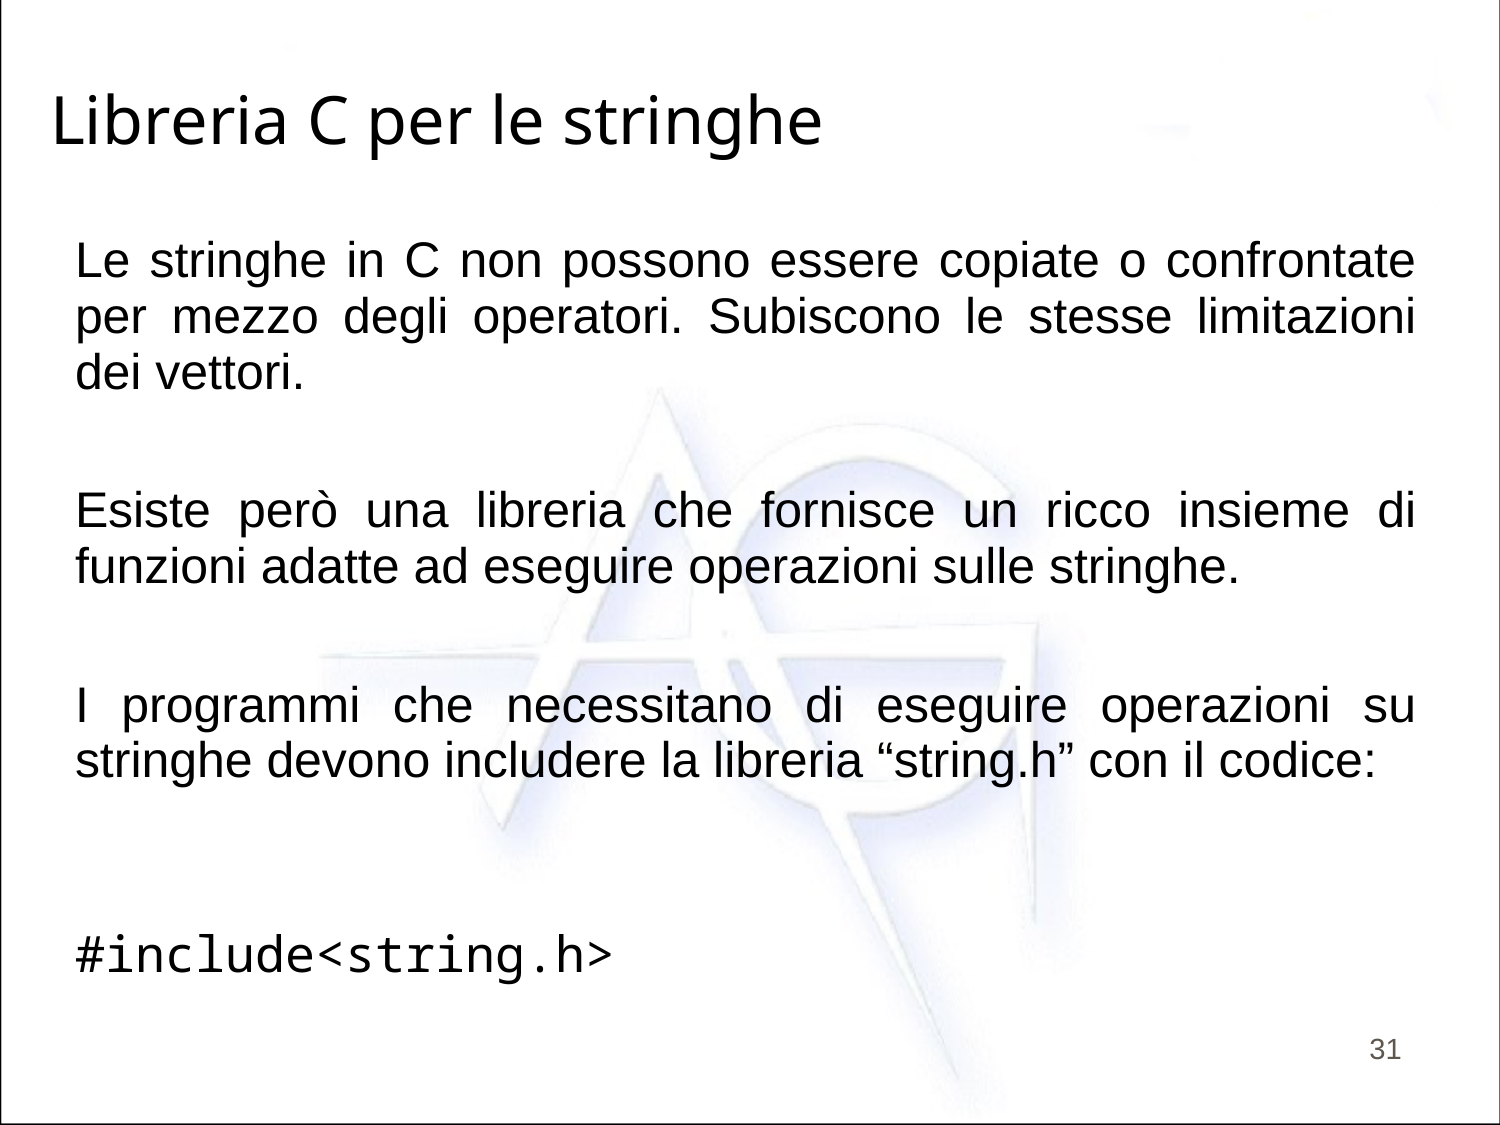

# Libreria C per le stringhe
Le stringhe in C non possono essere copiate o confrontate per mezzo degli operatori. Subiscono le stesse limitazioni dei vettori.
Esiste però una libreria che fornisce un ricco insieme di funzioni adatte ad eseguire operazioni sulle stringhe.
I programmi che necessitano di eseguire operazioni su stringhe devono includere la libreria “string.h” con il codice:
#include<string.h>
31